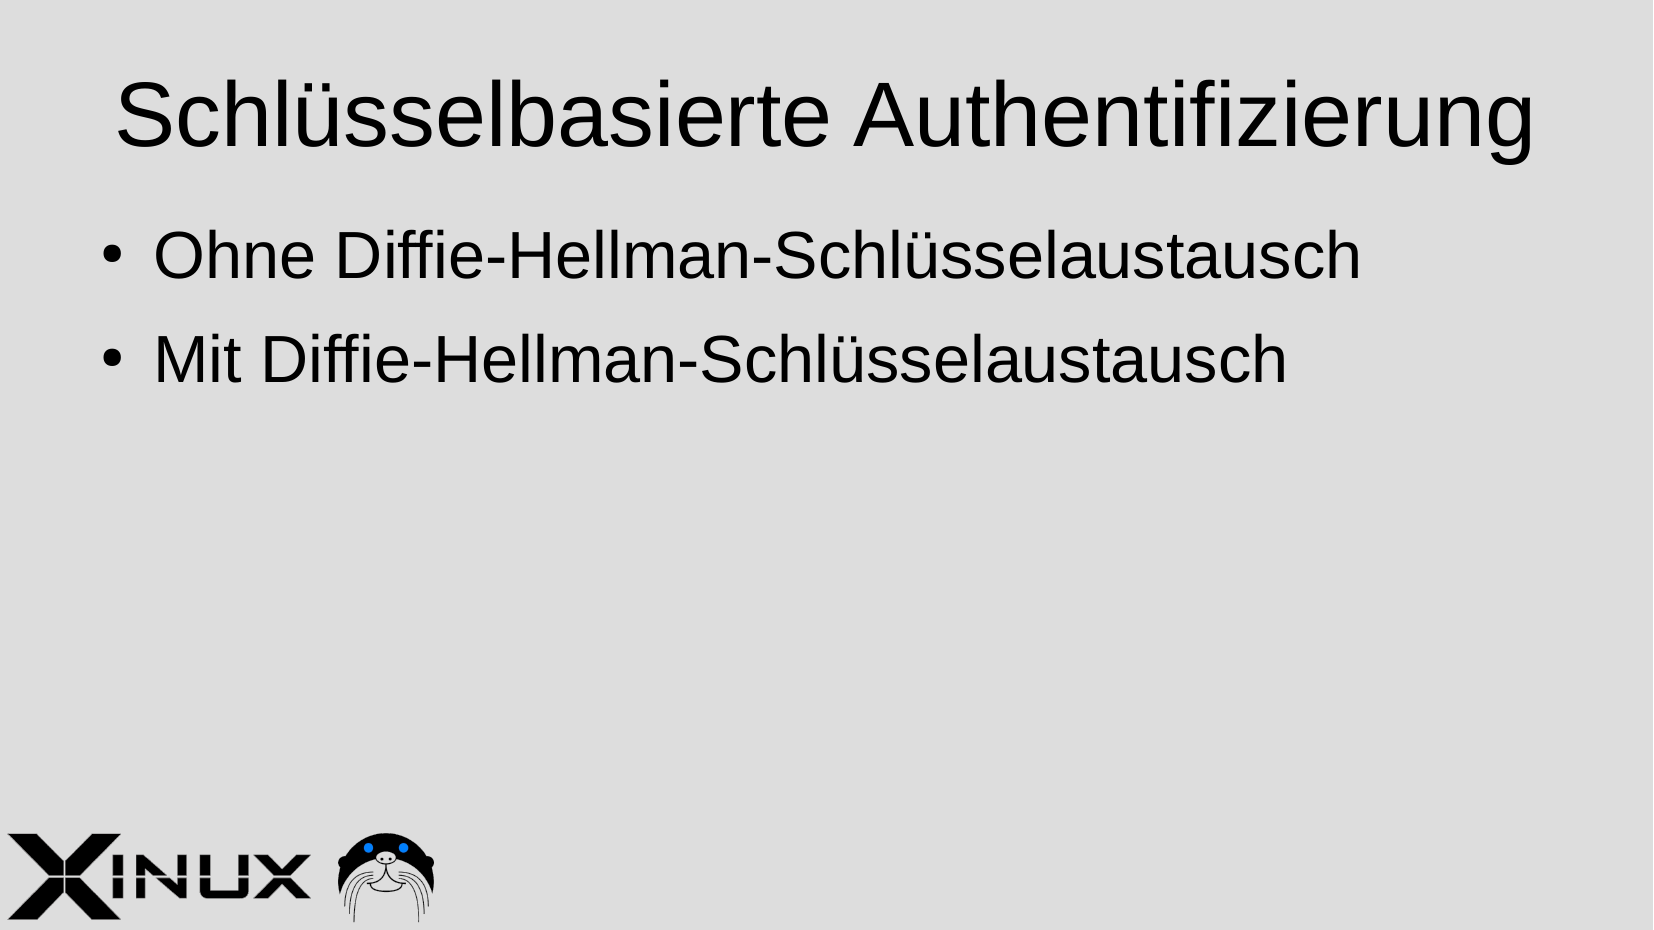

# Schlüsselbasierte Authentifizierung
Ohne Diffie-Hellman-Schlüsselaustausch
Mit Diffie-Hellman-Schlüsselaustausch